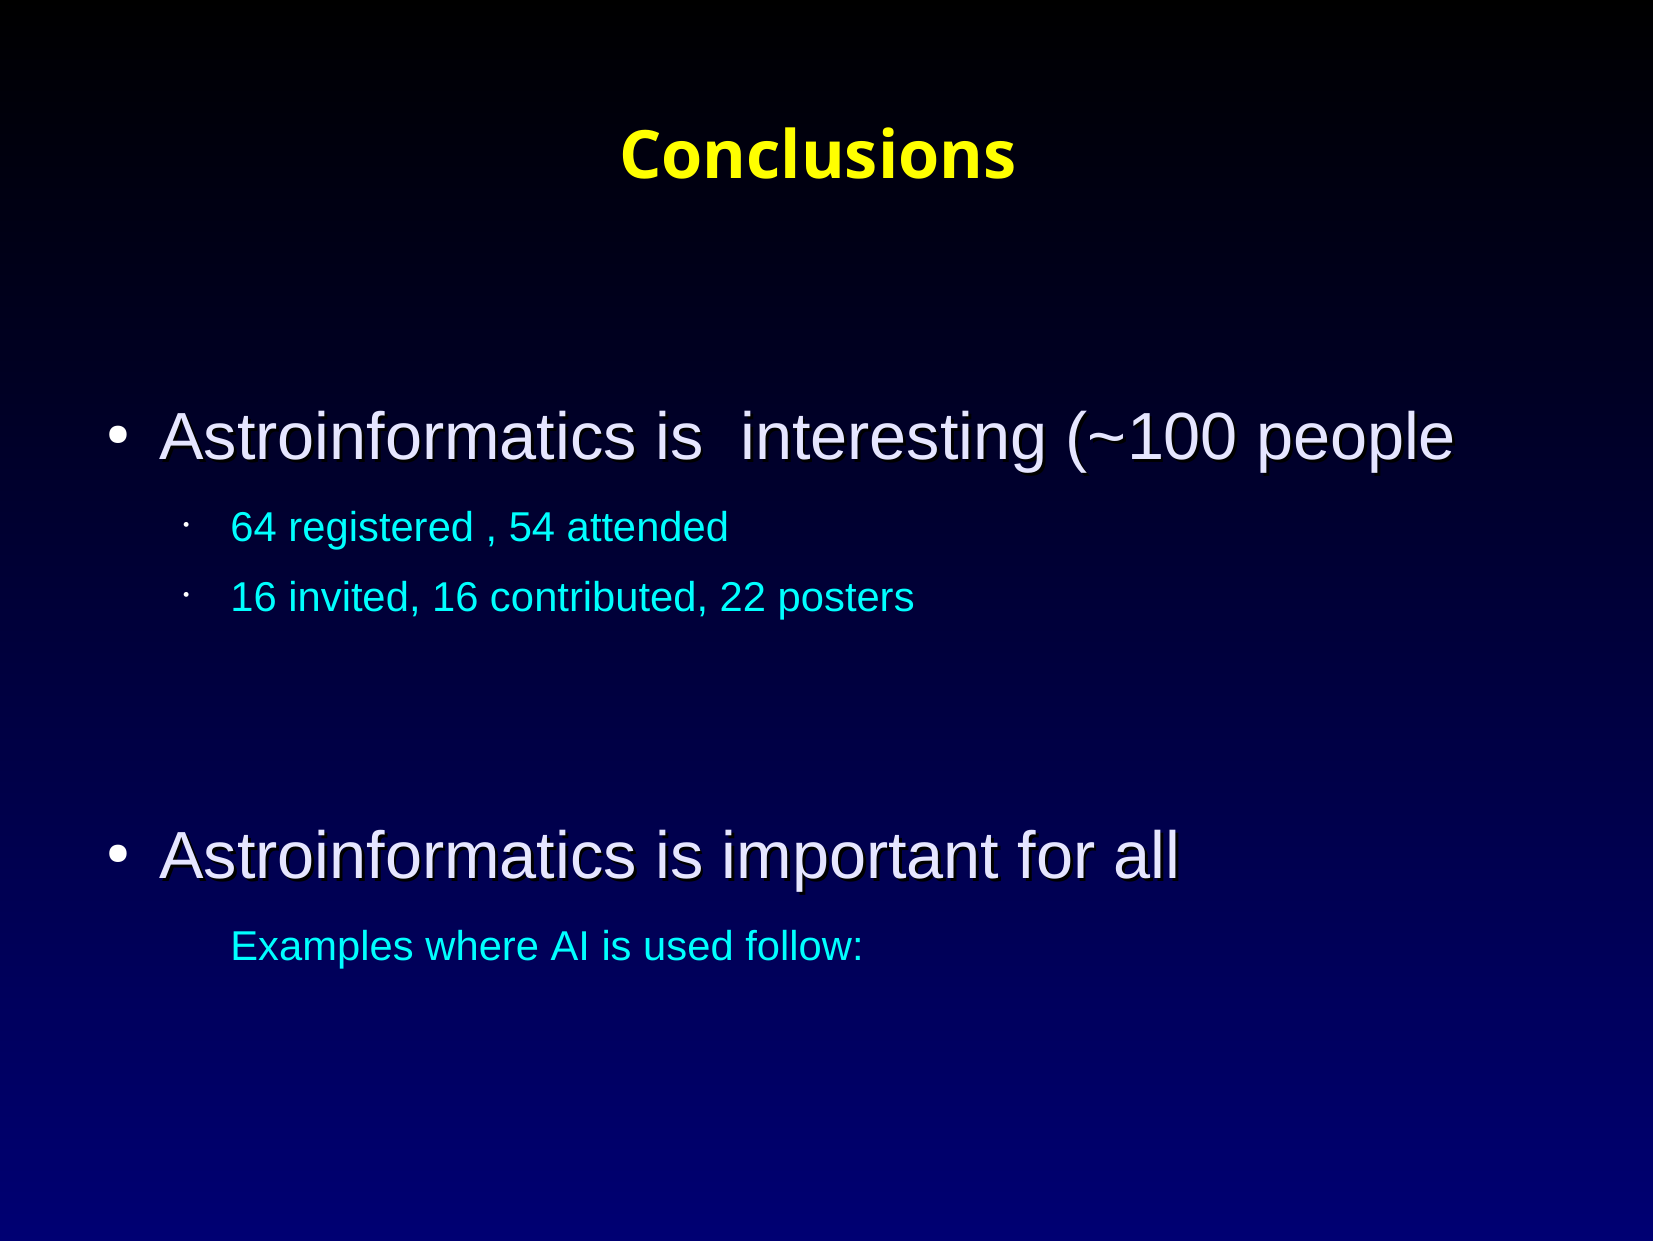

# Conclusions
Astroinformatics is interesting (~100 people
64 registered , 54 attended
16 invited, 16 contributed, 22 posters
Astroinformatics is important for all
Examples where AI is used follow: